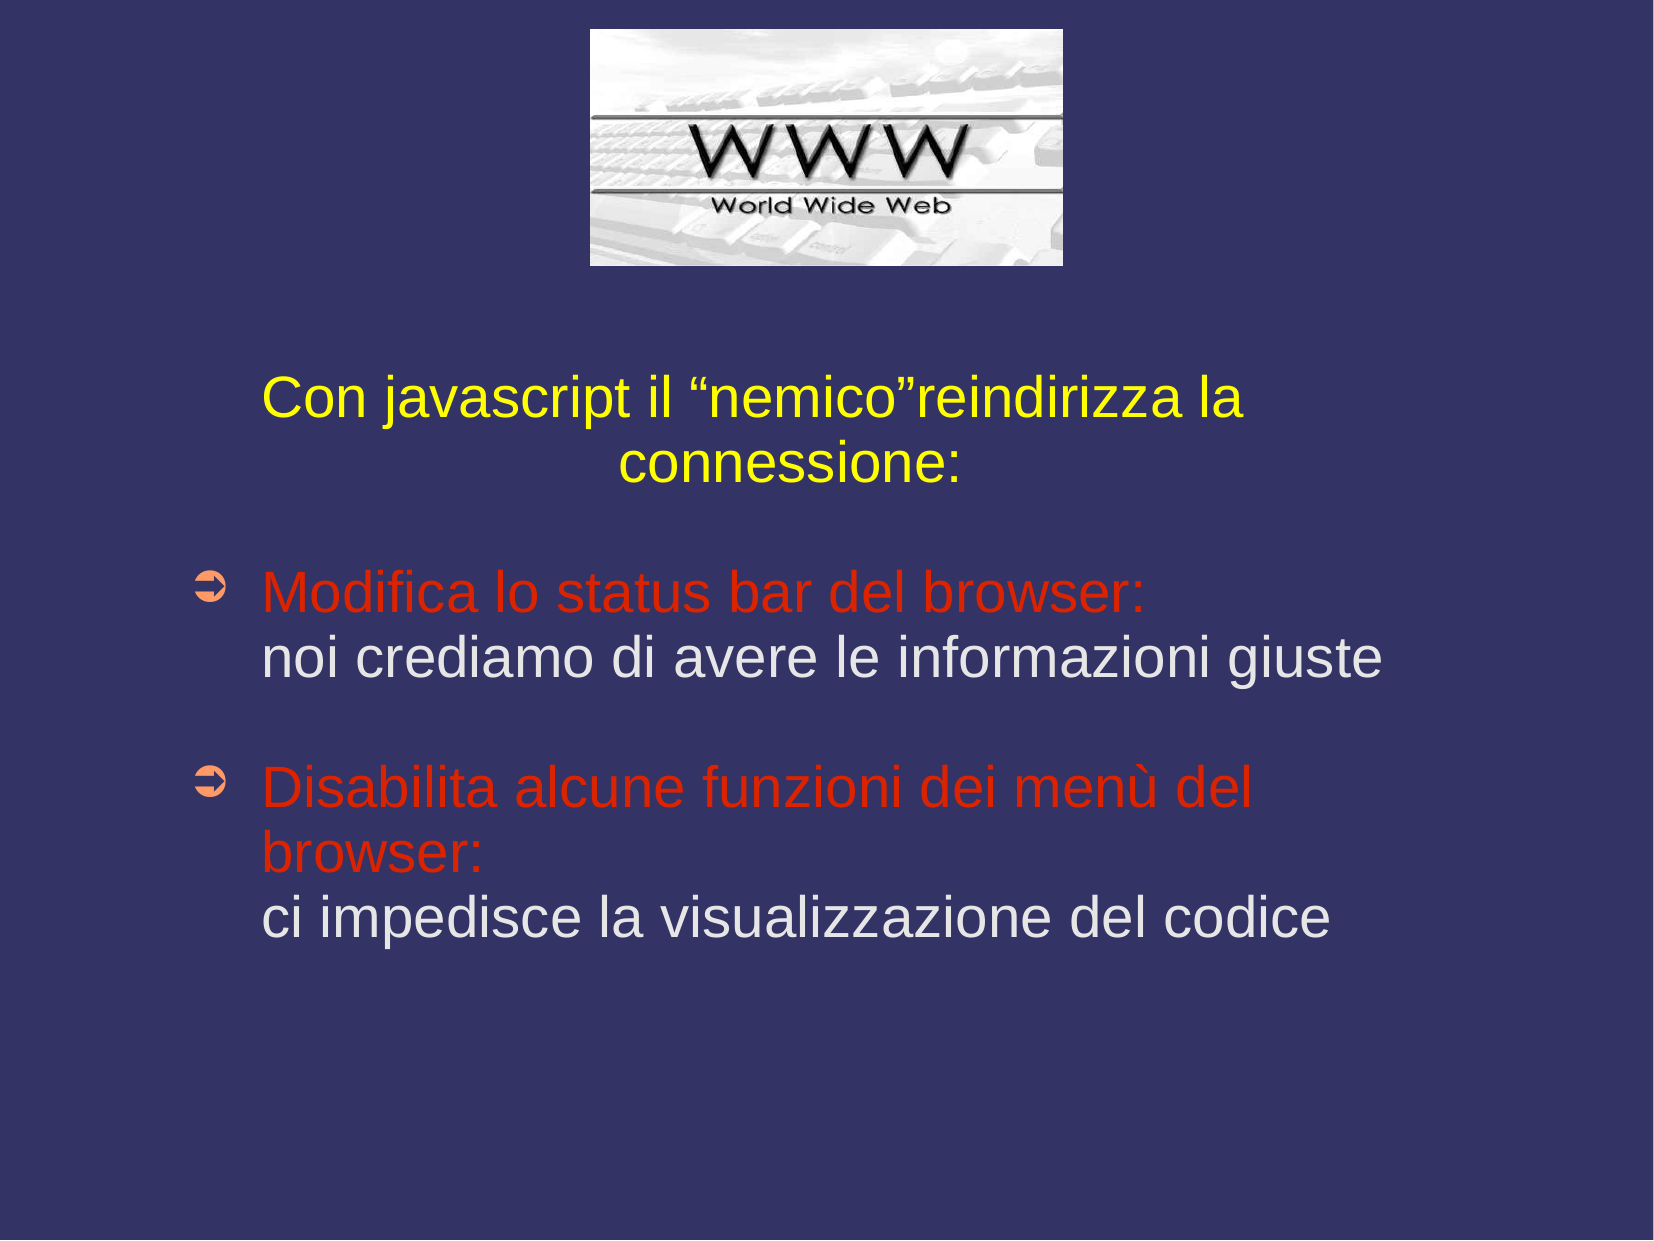

# Con javascript il “nemico”reindirizza la
 connessione:
Modifica lo status bar del browser:
noi crediamo di avere le informazioni giuste
Disabilita alcune funzioni dei menù del
browser:
ci impedisce la visualizzazione del codice